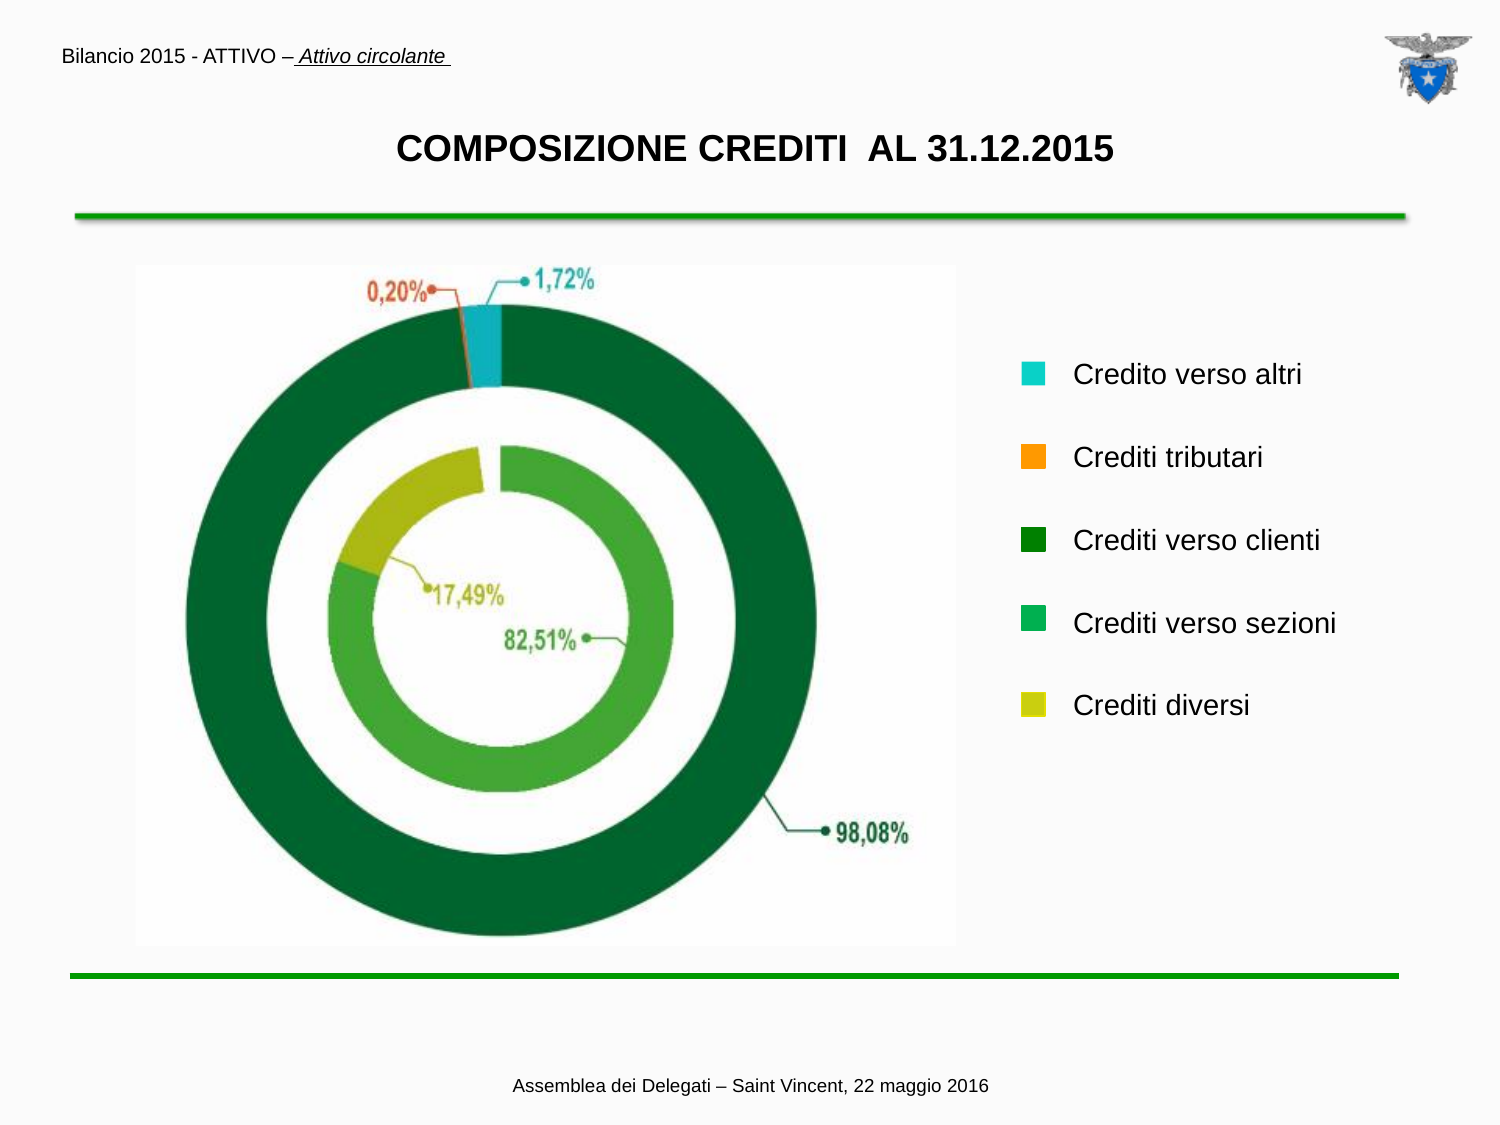

Bilancio 2015 - ATTIVO – Attivo circolante
 COMPOSIZIONE CREDITI AL 31.12.2015
| Credito verso altri |
| --- |
| Crediti tributari |
| Crediti verso clienti |
| Crediti verso sezioni |
| Crediti diversi |
Assemblea dei Delegati – Saint Vincent, 22 maggio 2016